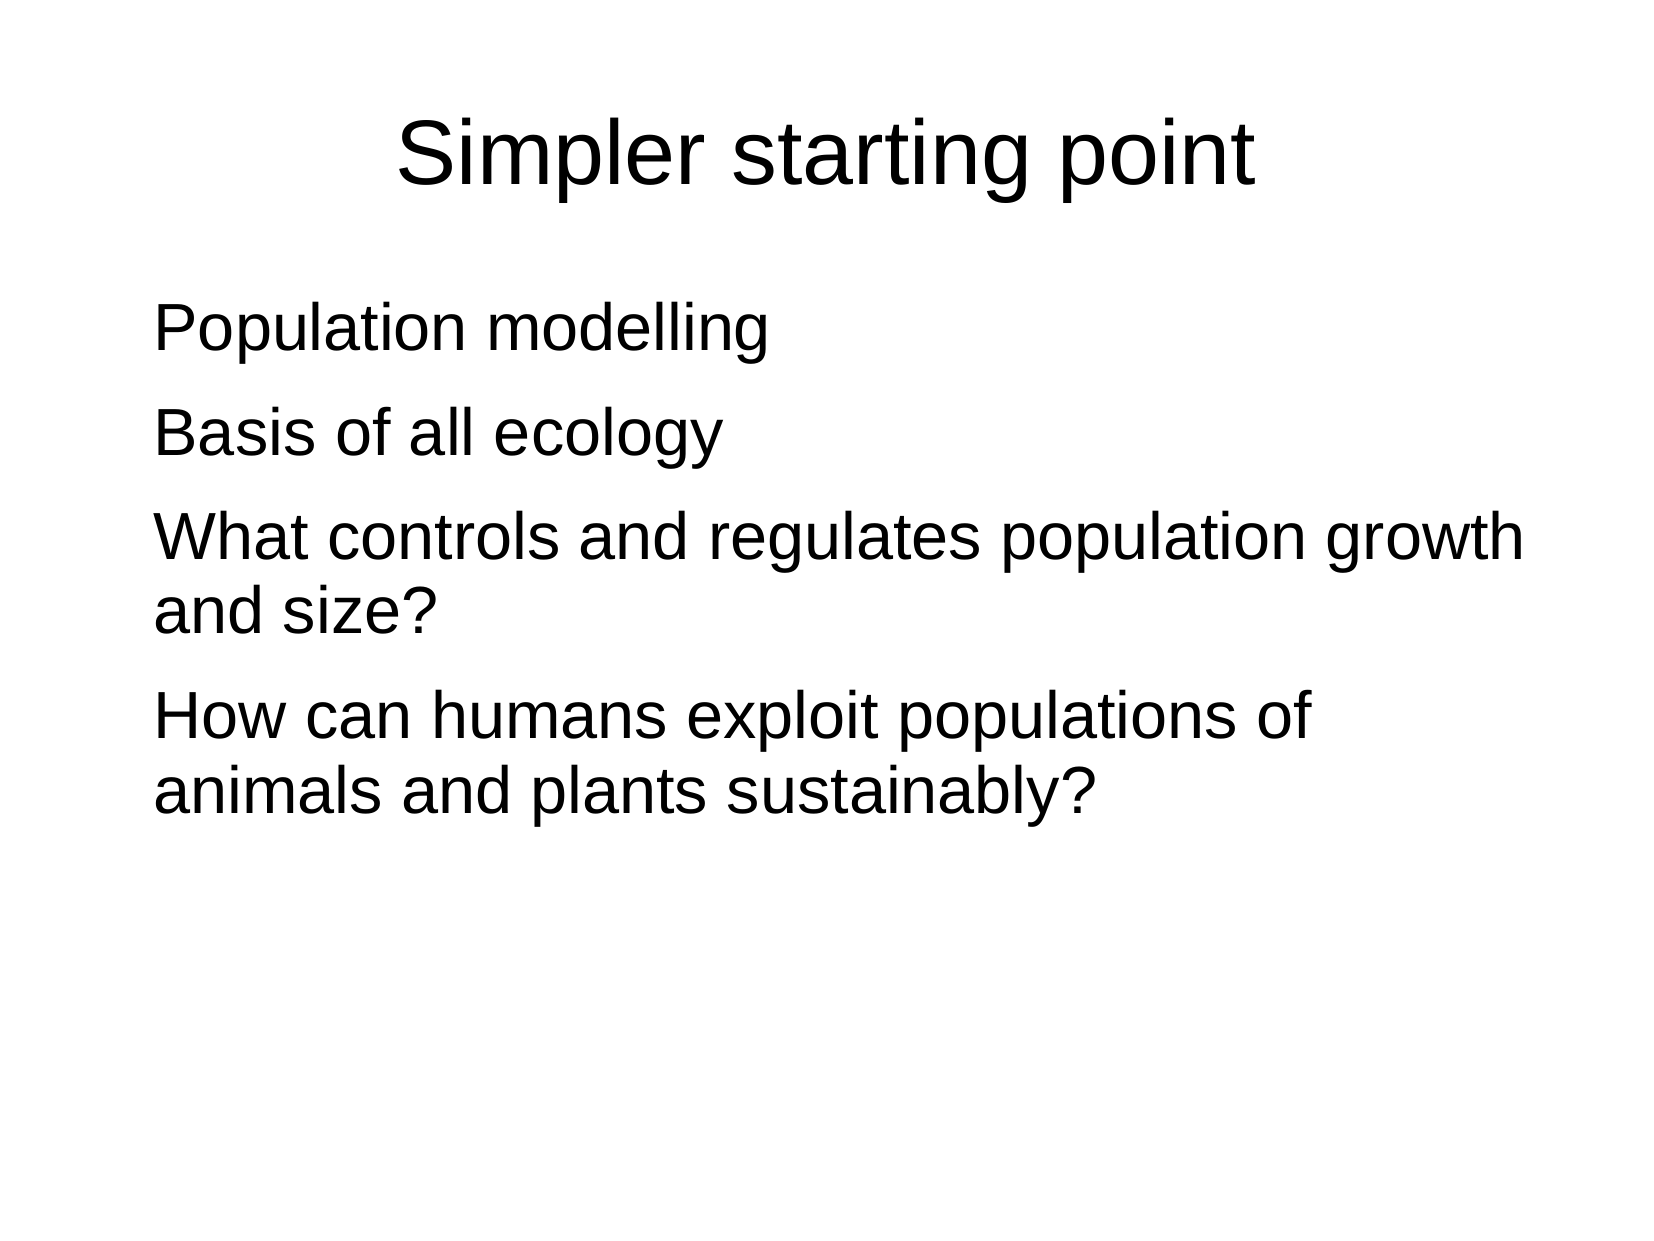

# Simpler starting point
Population modelling
Basis of all ecology
What controls and regulates population growth and size?
How can humans exploit populations of animals and plants sustainably?